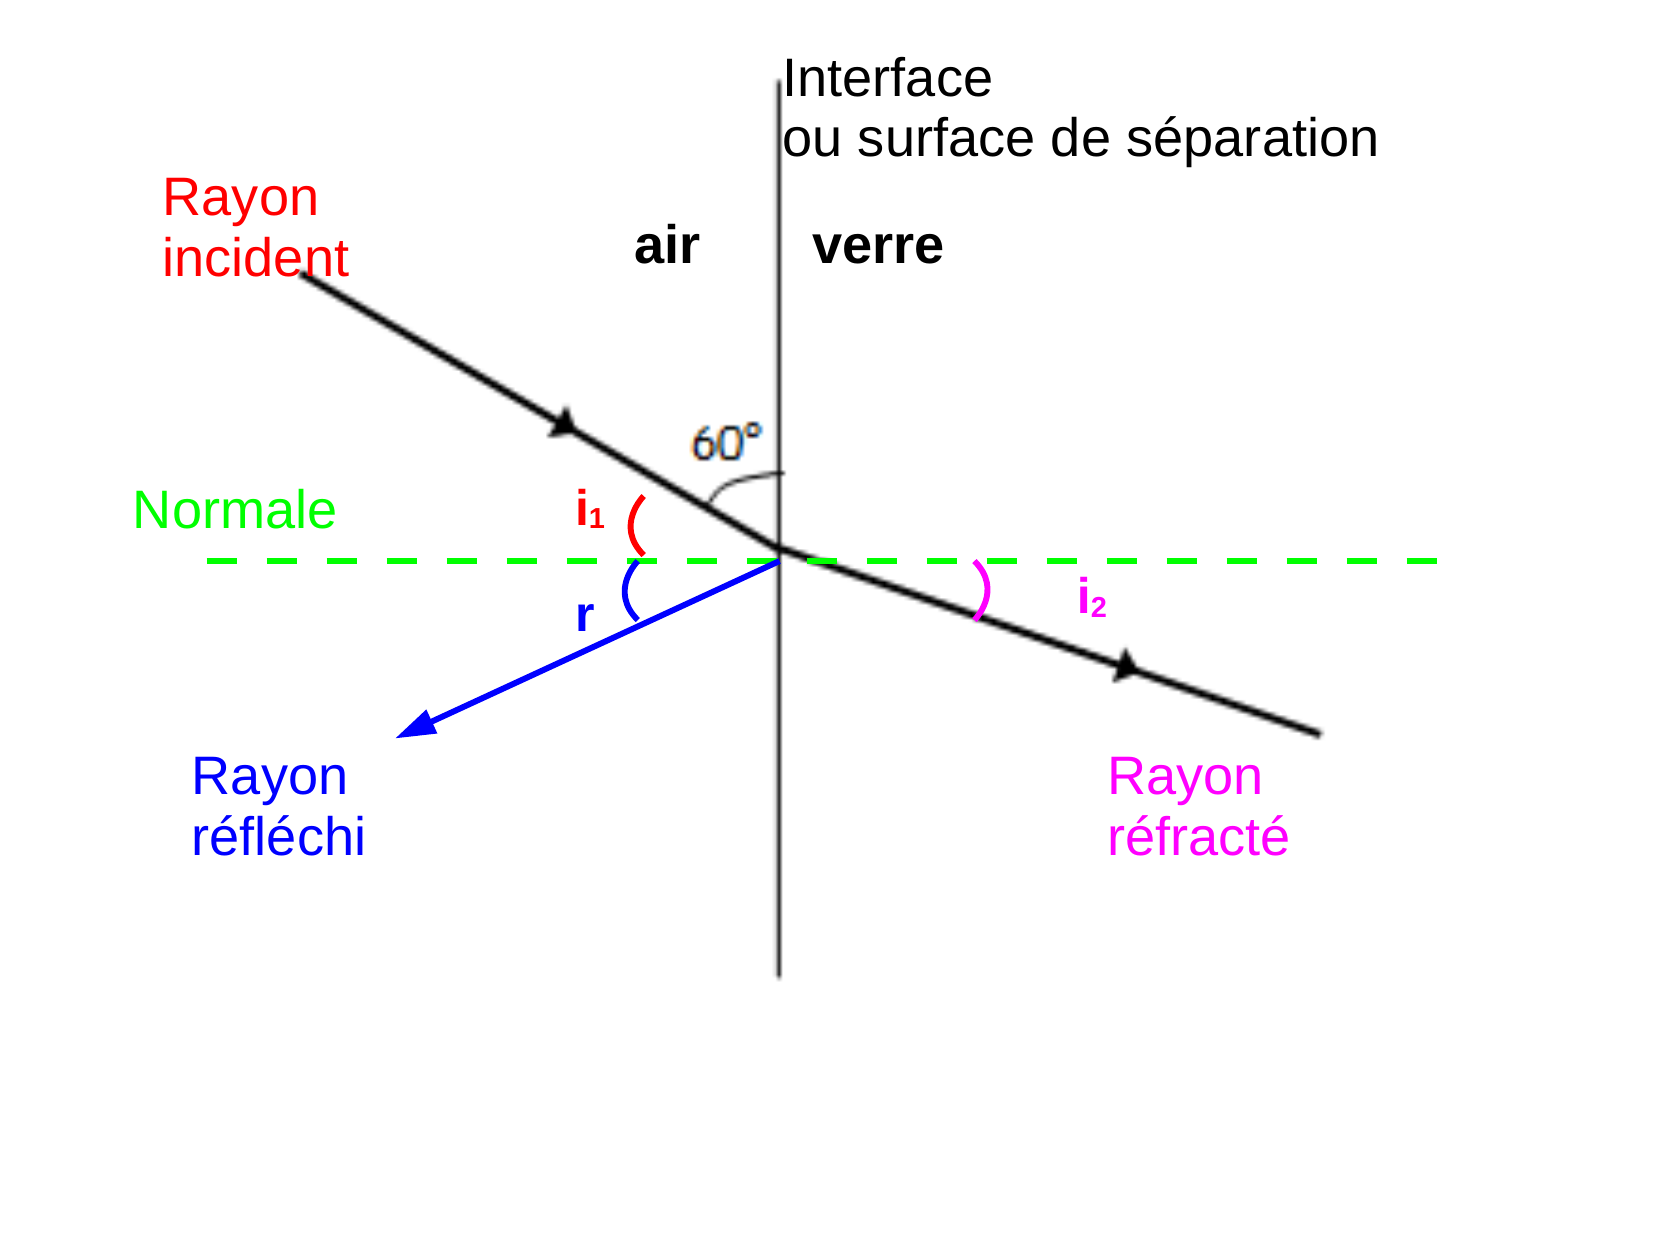

Interface
ou surface de séparation
Rayon incident
air
verre
Normale
i1
i2
r
Rayon réfléchi
Rayon réfracté